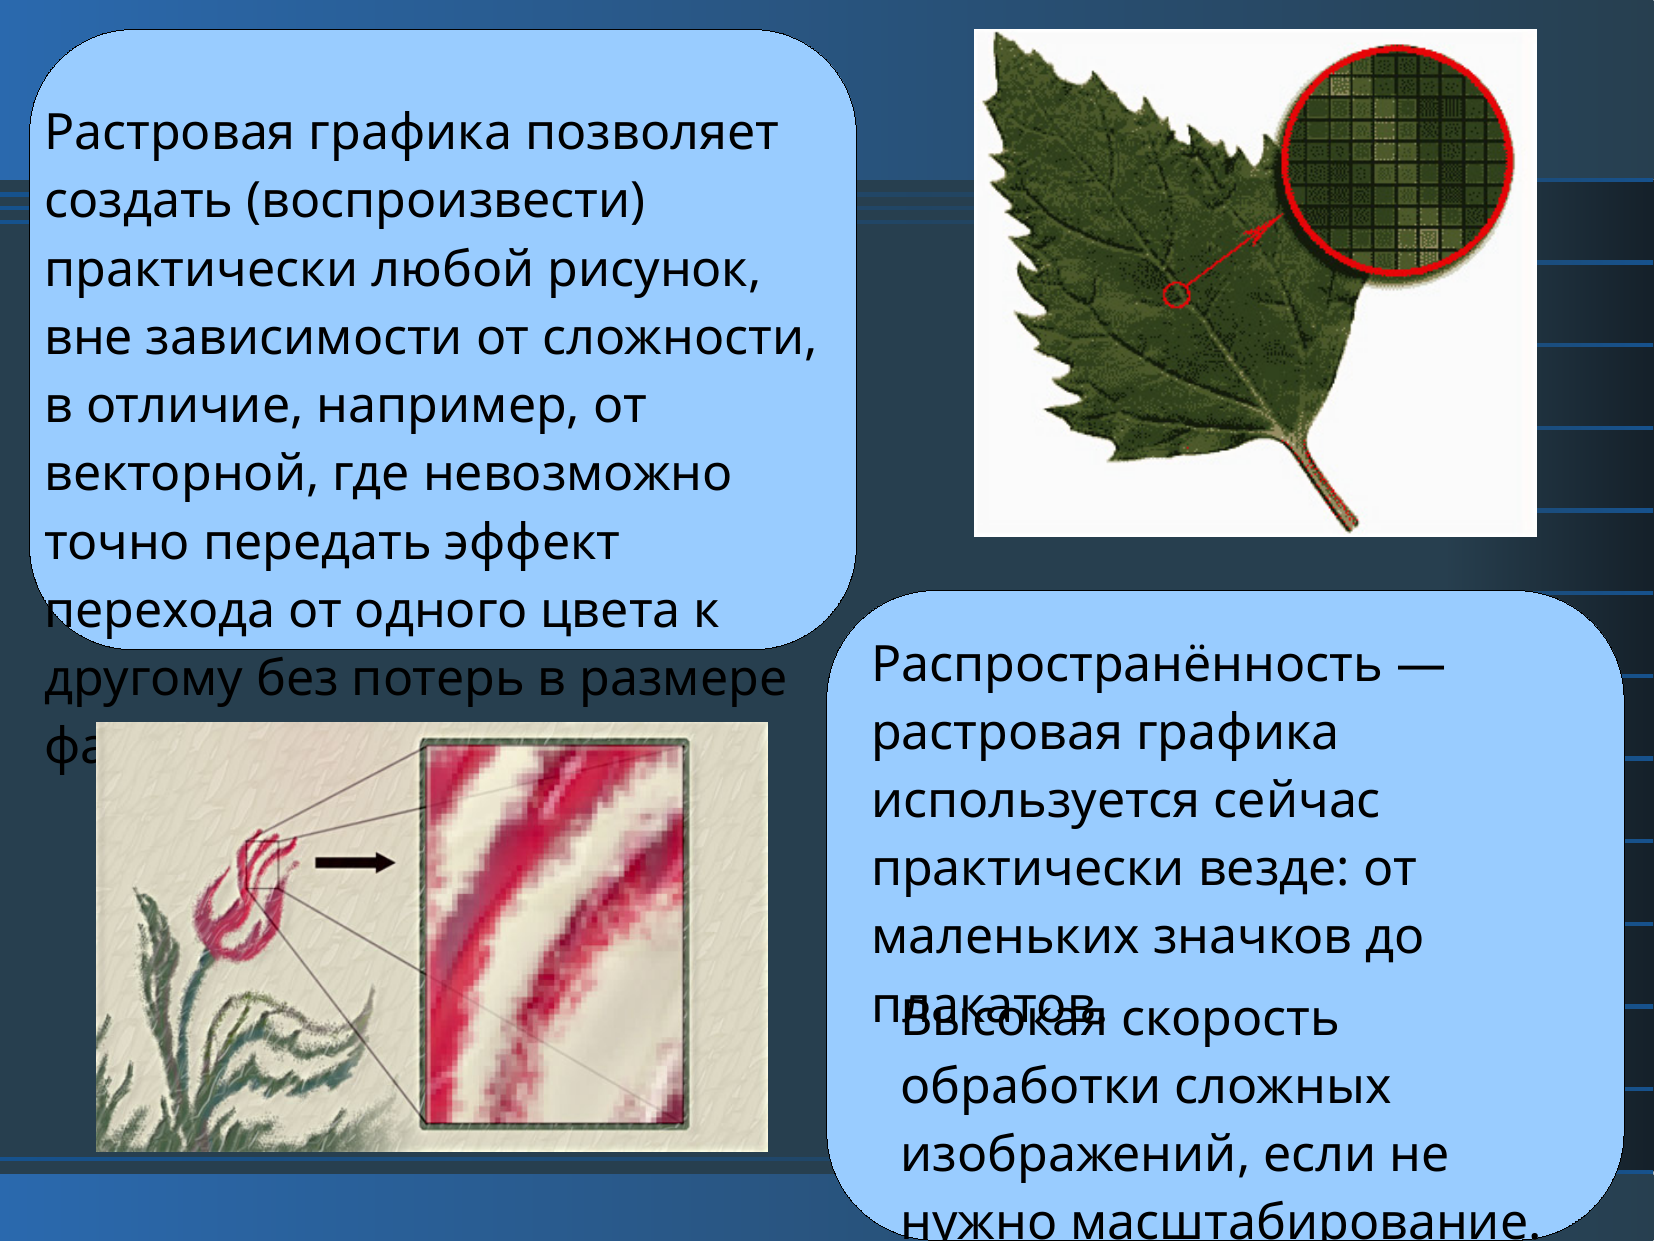

Растровая графика позволяет создать (воспроизвести) практически любой рисунок, вне зависимости от сложности, в отличие, например, от векторной, где невозможно точно передать эффект перехода от одного цвета к другому без потерь в размере файла.
Распространённость — растровая графика используется сейчас практически везде: от маленьких значков до плакатов.
Высокая скорость обработки сложных изображений, если не нужно масштабирование.